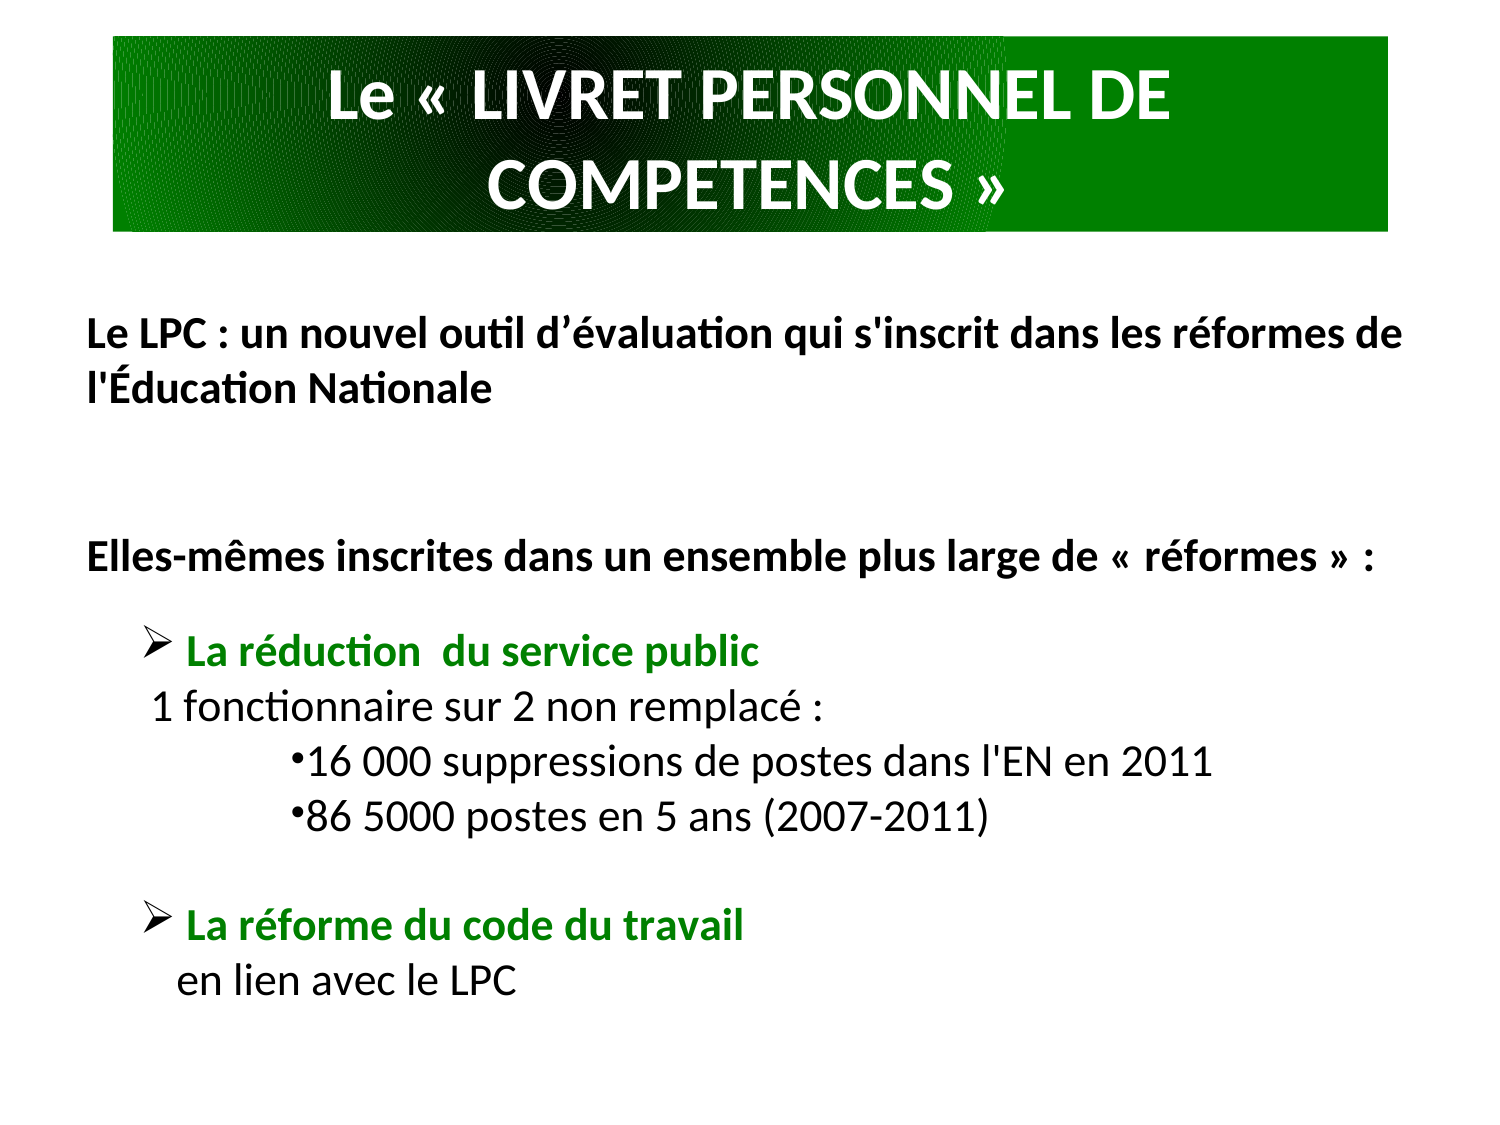

# Le « LIVRET PERSONNEL DE COMPETENCES »
Le LPC : un nouvel outil d’évaluation qui s'inscrit dans les réformes de l'Éducation Nationale
Elles-mêmes inscrites dans un ensemble plus large de « réformes » :
 La réduction du service public
 1 fonctionnaire sur 2 non remplacé :
16 000 suppressions de postes dans l'EN en 2011
86 5000 postes en 5 ans (2007-2011)
 La réforme du code du travail
en lien avec le LPC